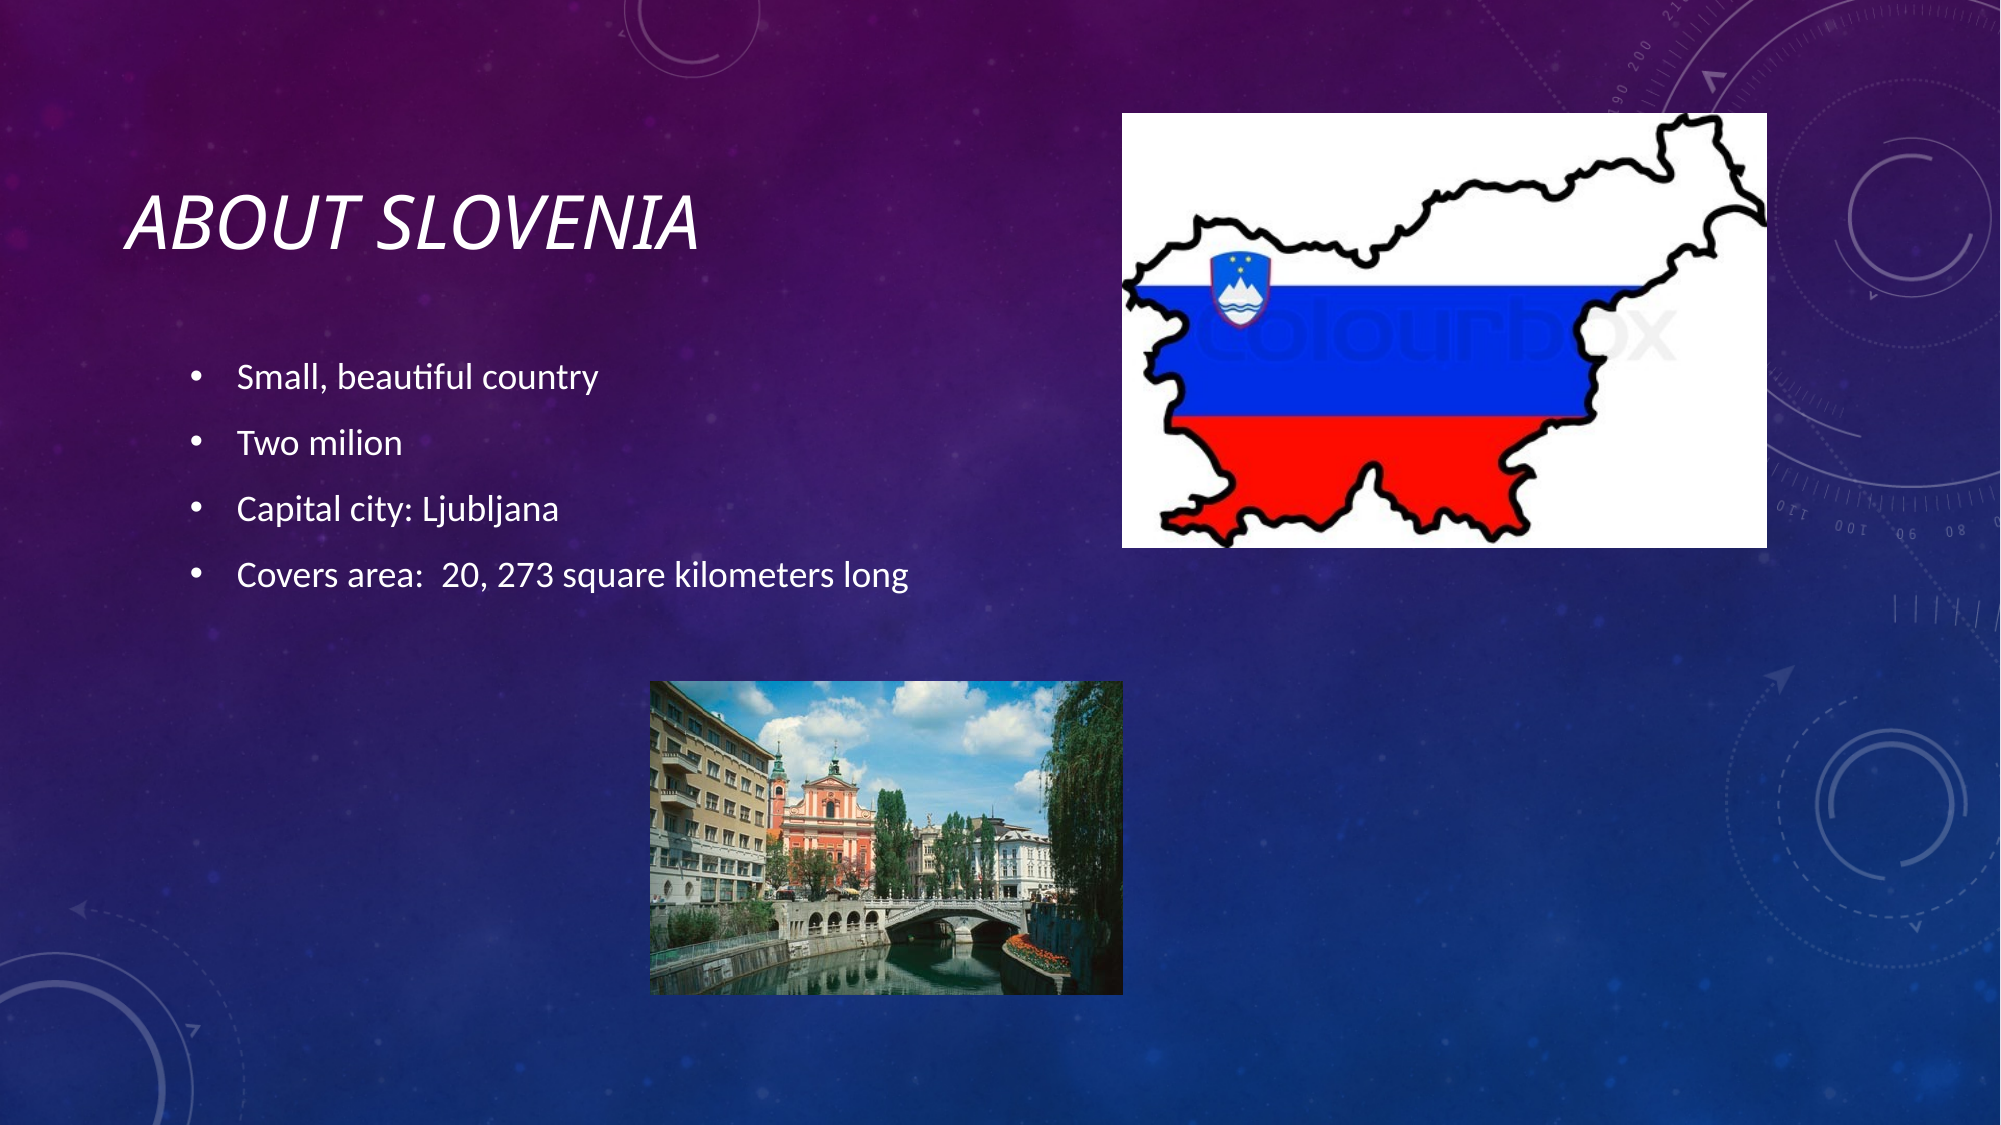

# About Slovenia
Small, beautiful country
Two milion
Capital city: Ljubljana
Covers area: 20, 273 square kilometers long